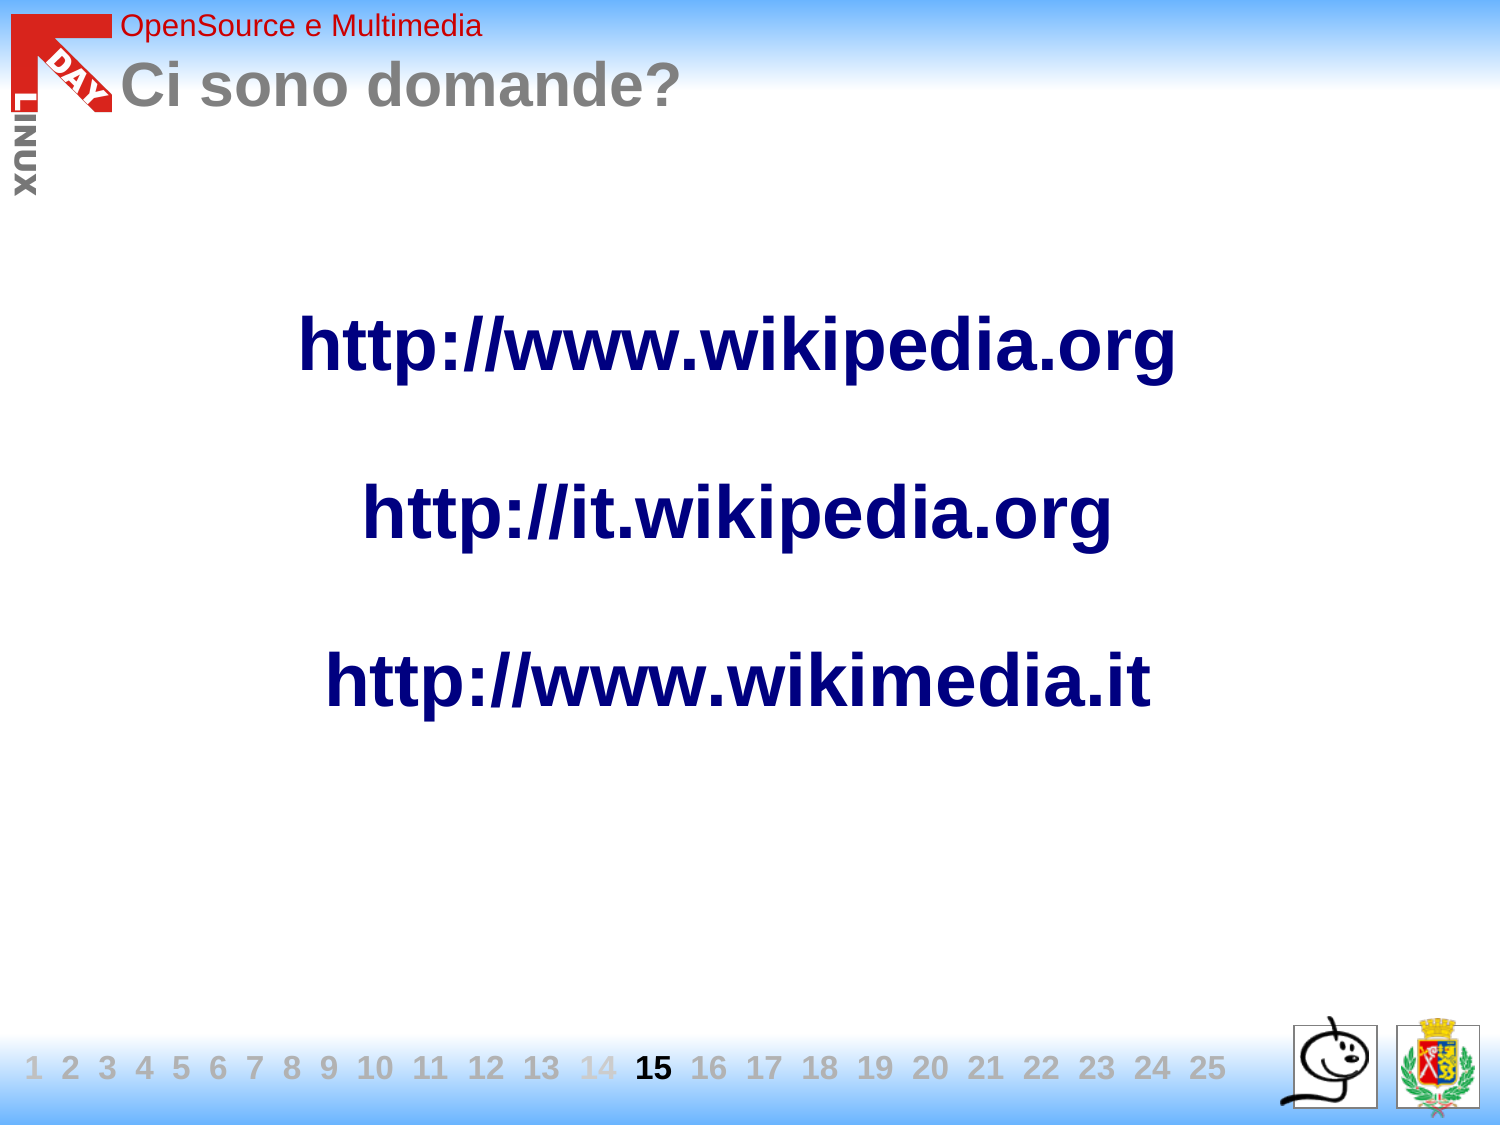

OpenSource e Multimedia
Ci sono domande?
http://www.wikipedia.org
http://it.wikipedia.org
http://www.wikimedia.it
1 2 3 4 5 6 7 8 9 10 11 12 13 14 15 16 17 18 19 20 21 22 23 24 25